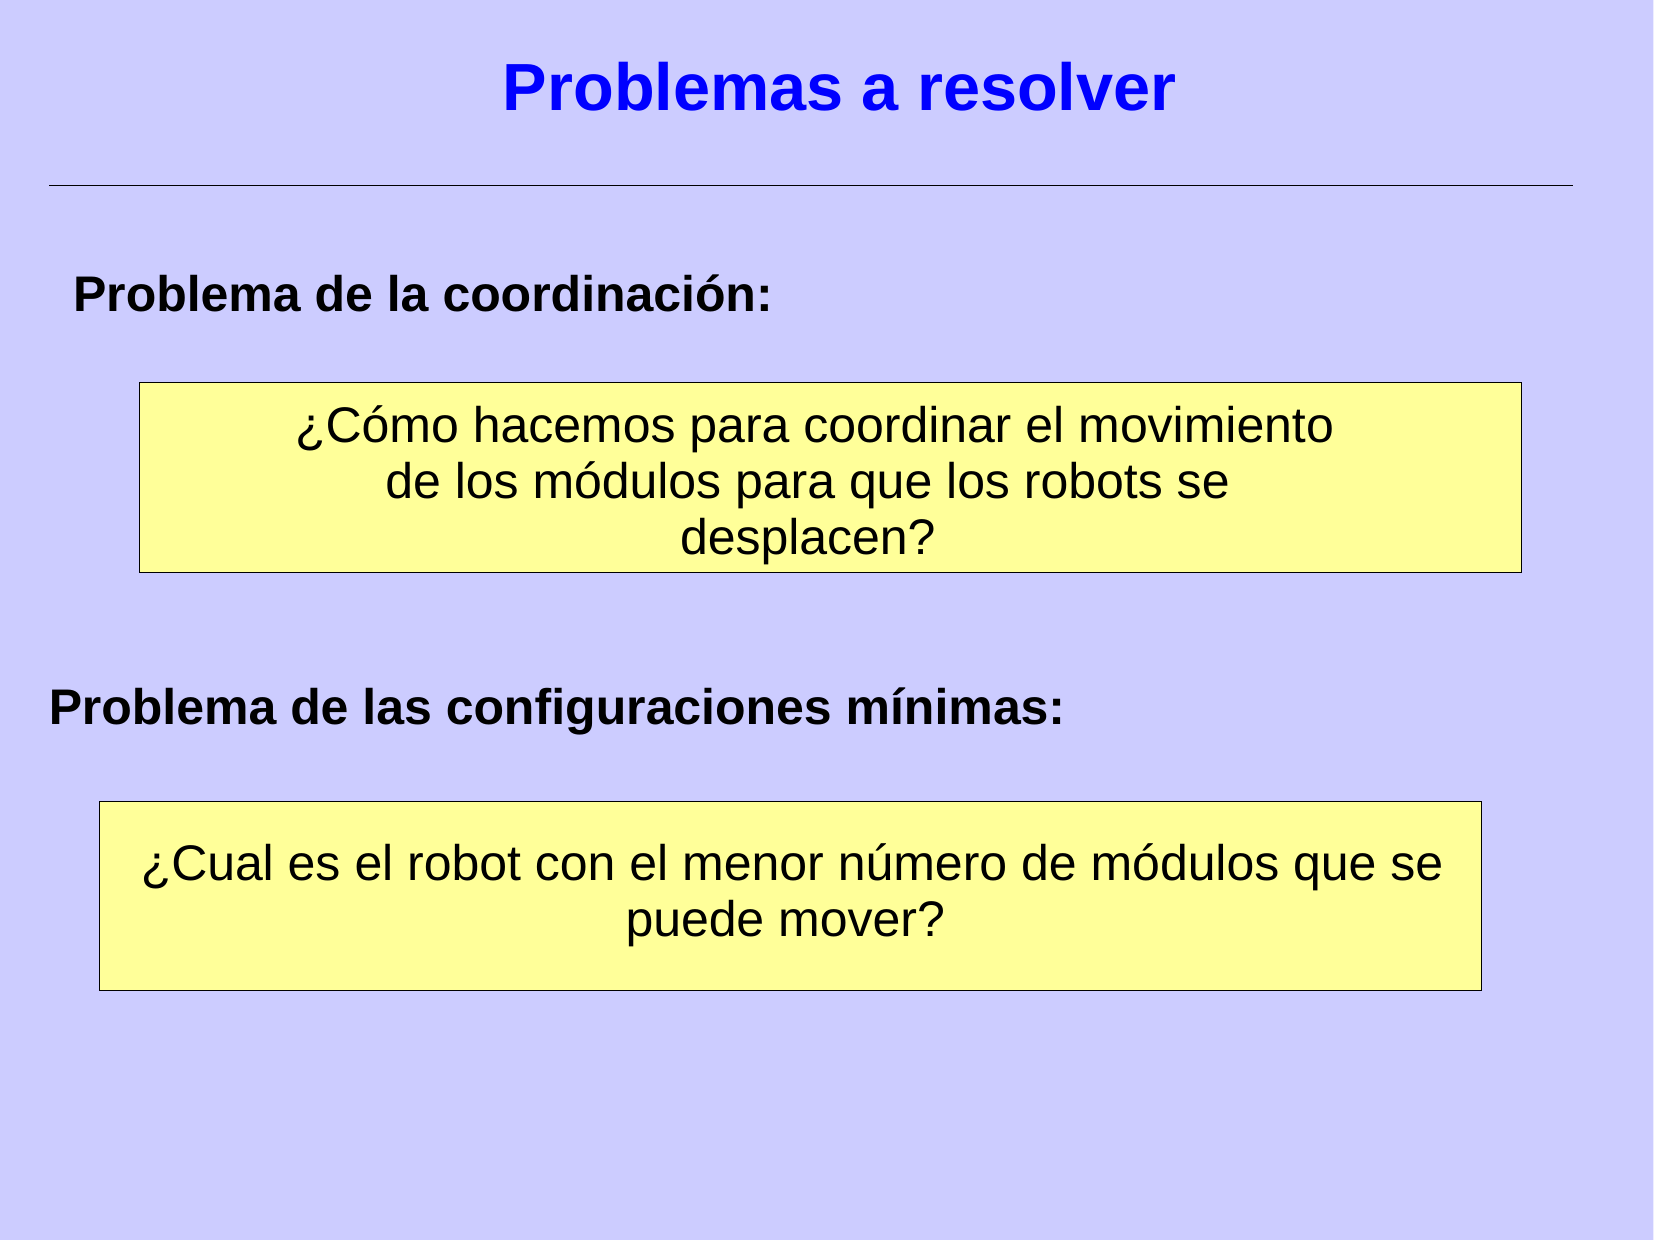

# Problemas a resolver
 Problema de la coordinación:
 ¿Cómo hacemos para coordinar el movimiento de los módulos para que los robots se desplacen?
 Problema de las configuraciones mínimas:
 ¿Cual es el robot con el menor número de módulos que se puede mover?